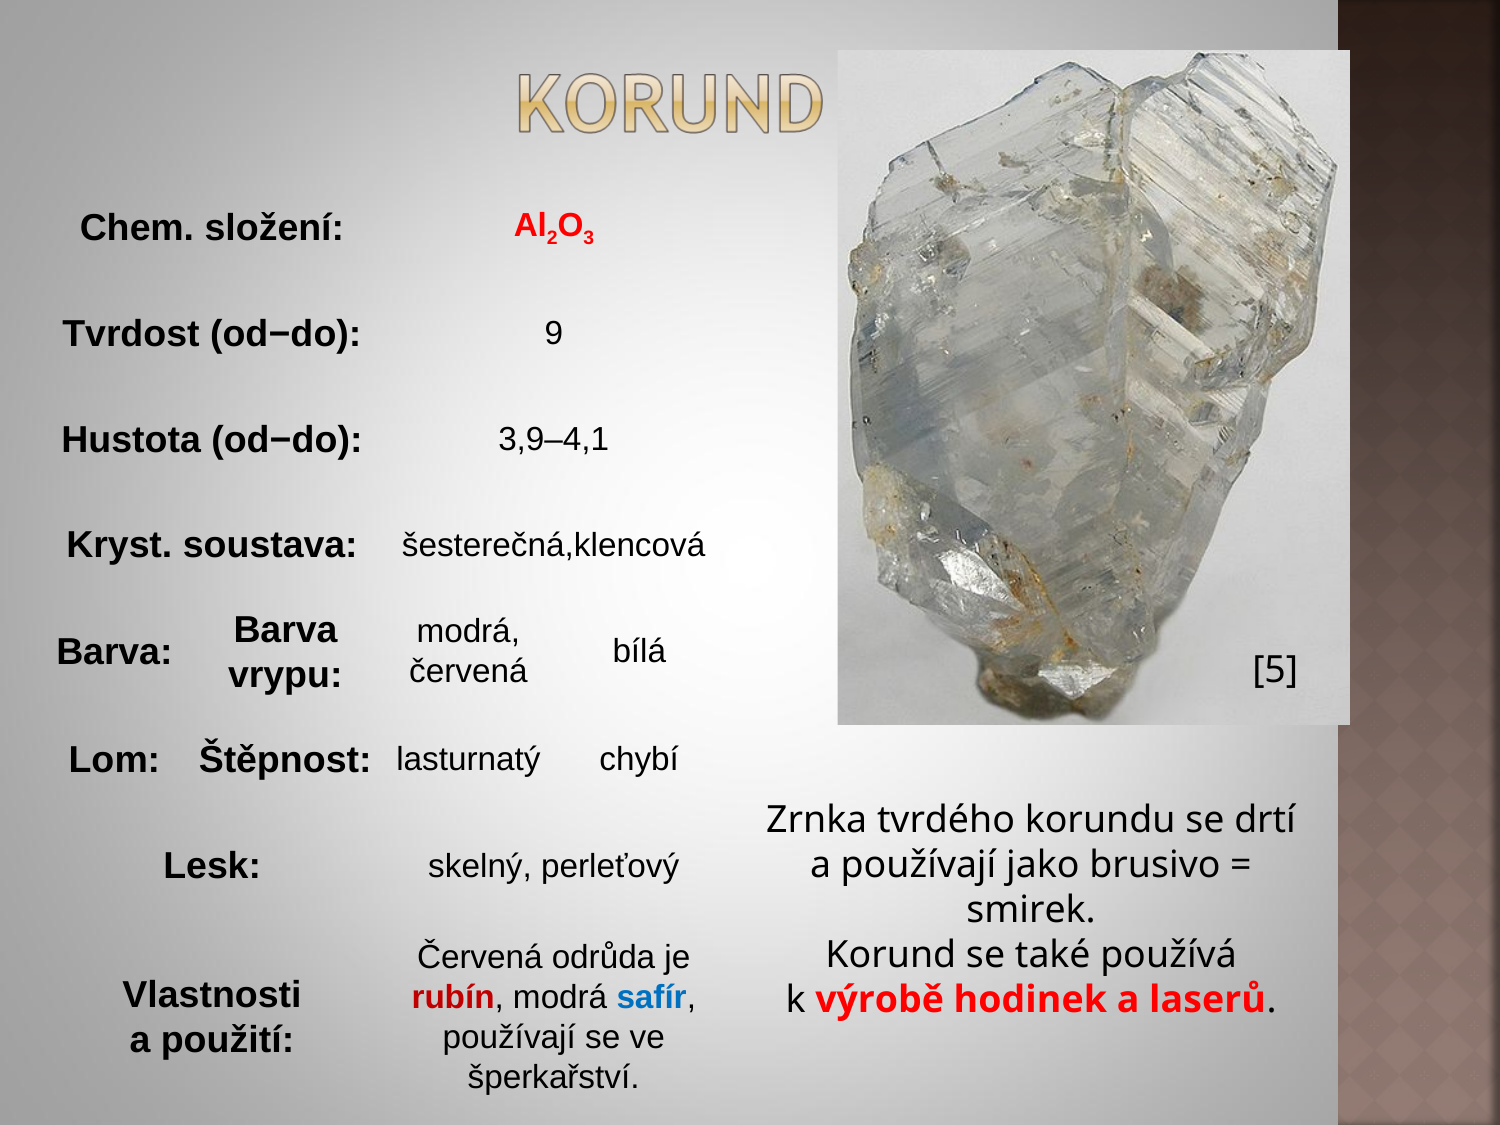

| Chem. složení: | | Al2O3 | |
| --- | --- | --- | --- |
| Tvrdost (od−do): | | 9 | |
| Hustota (od−do): | | 3,9–4,1 | |
| Kryst. soustava: | | šesterečná,klencová | |
| Barva: | Barva vrypu: | modrá, červená | bílá |
| Lom: | Štěpnost: | lasturnatý | chybí |
| Lesk: | | skelný, perleťový | |
| Vlastnosti a použití: | | Červená odrůda je rubín, modrá safír, používají se ve šperkařství. | |
[5]
Zrnka tvrdého korundu se drtí
a používají jako brusivo = smirek.
Korund se také používá
k výrobě hodinek a laserů.